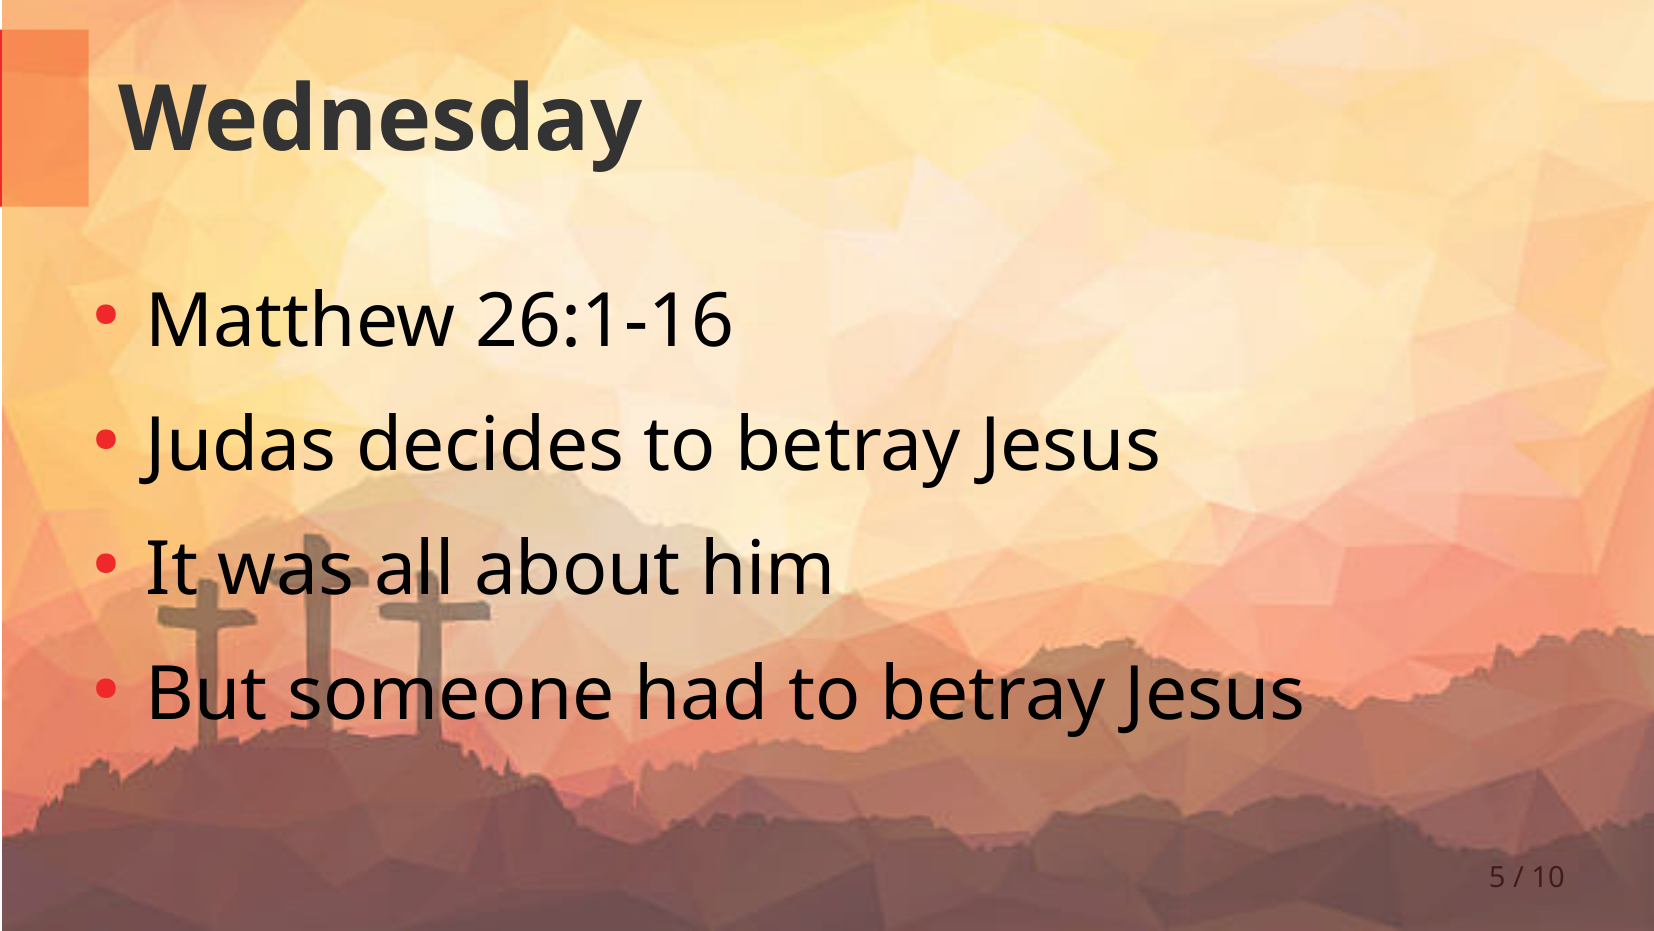

# Wednesday
Matthew 26:1-16
Judas decides to betray Jesus
It was all about him
But someone had to betray Jesus
5